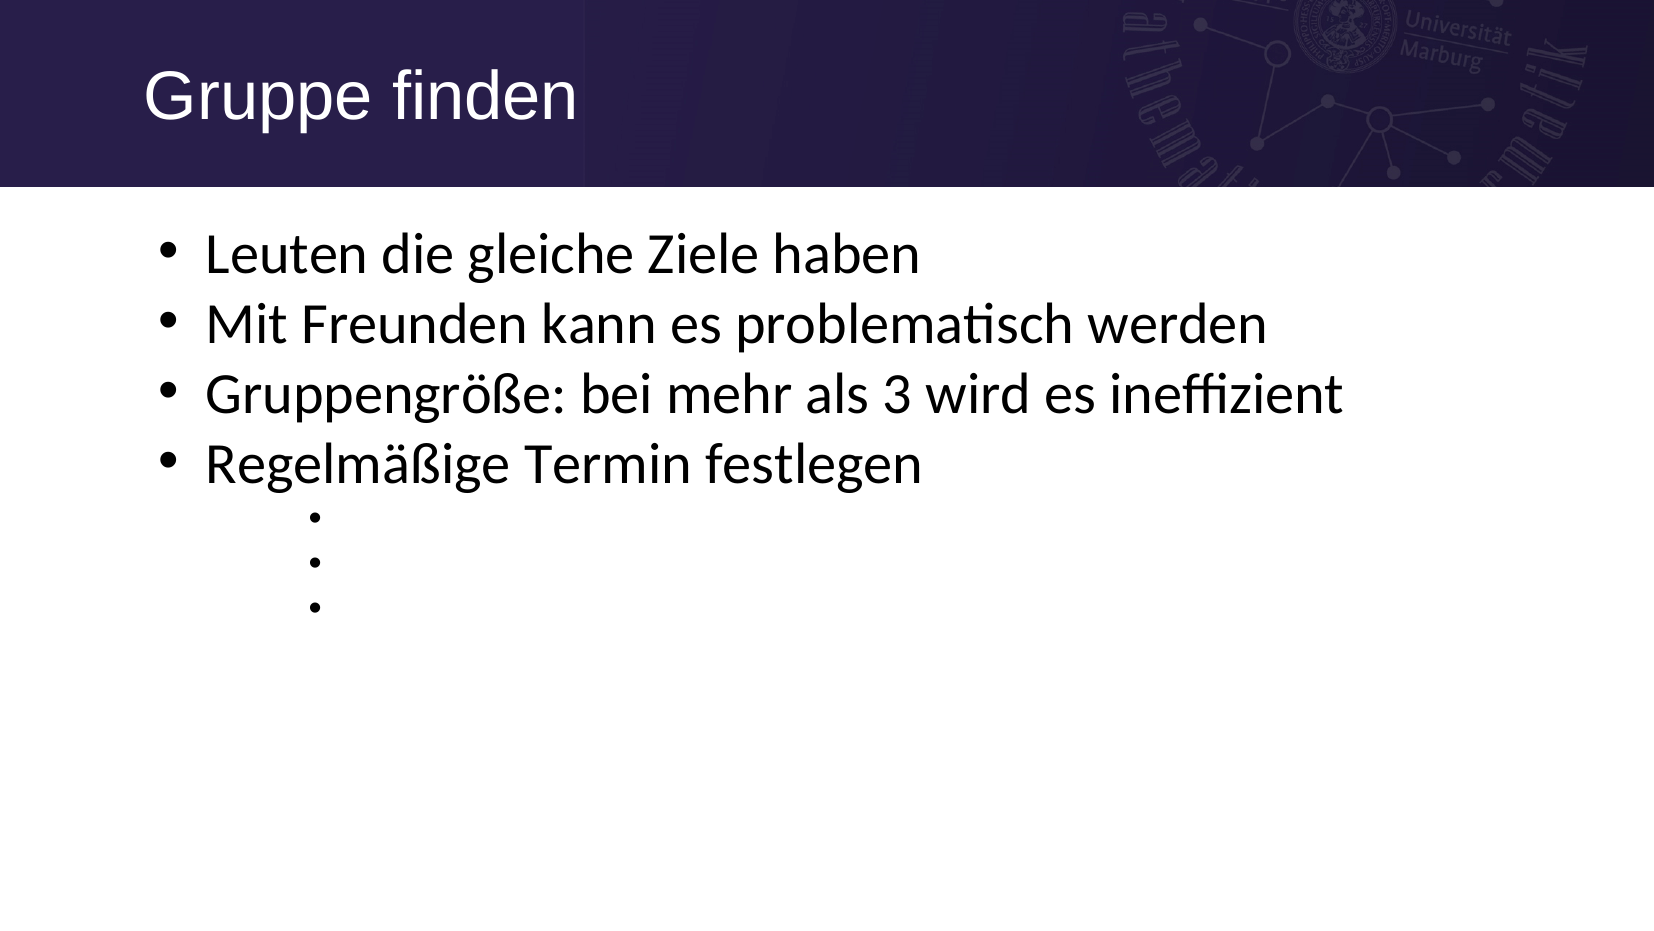

Gruppe finden
#
Leuten die gleiche Ziele haben
Mit Freunden kann es problematisch werden
Gruppengröße: bei mehr als 3 wird es ineffizient
Regelmäßige Termin festlegen